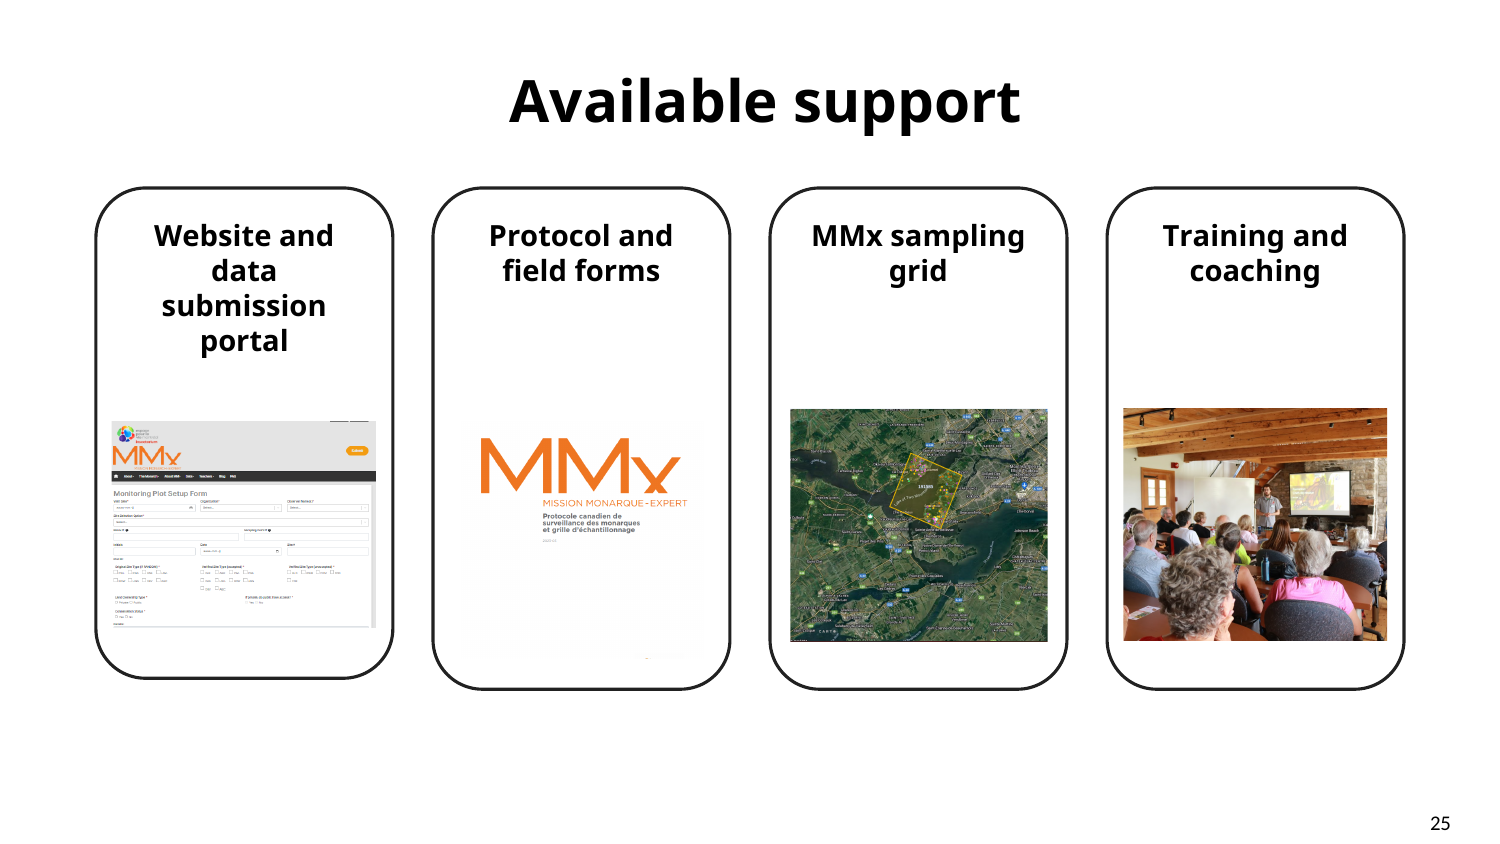

Available support
Website and data submission portal
Protocol and field forms
MMx sampling grid
Training and coaching